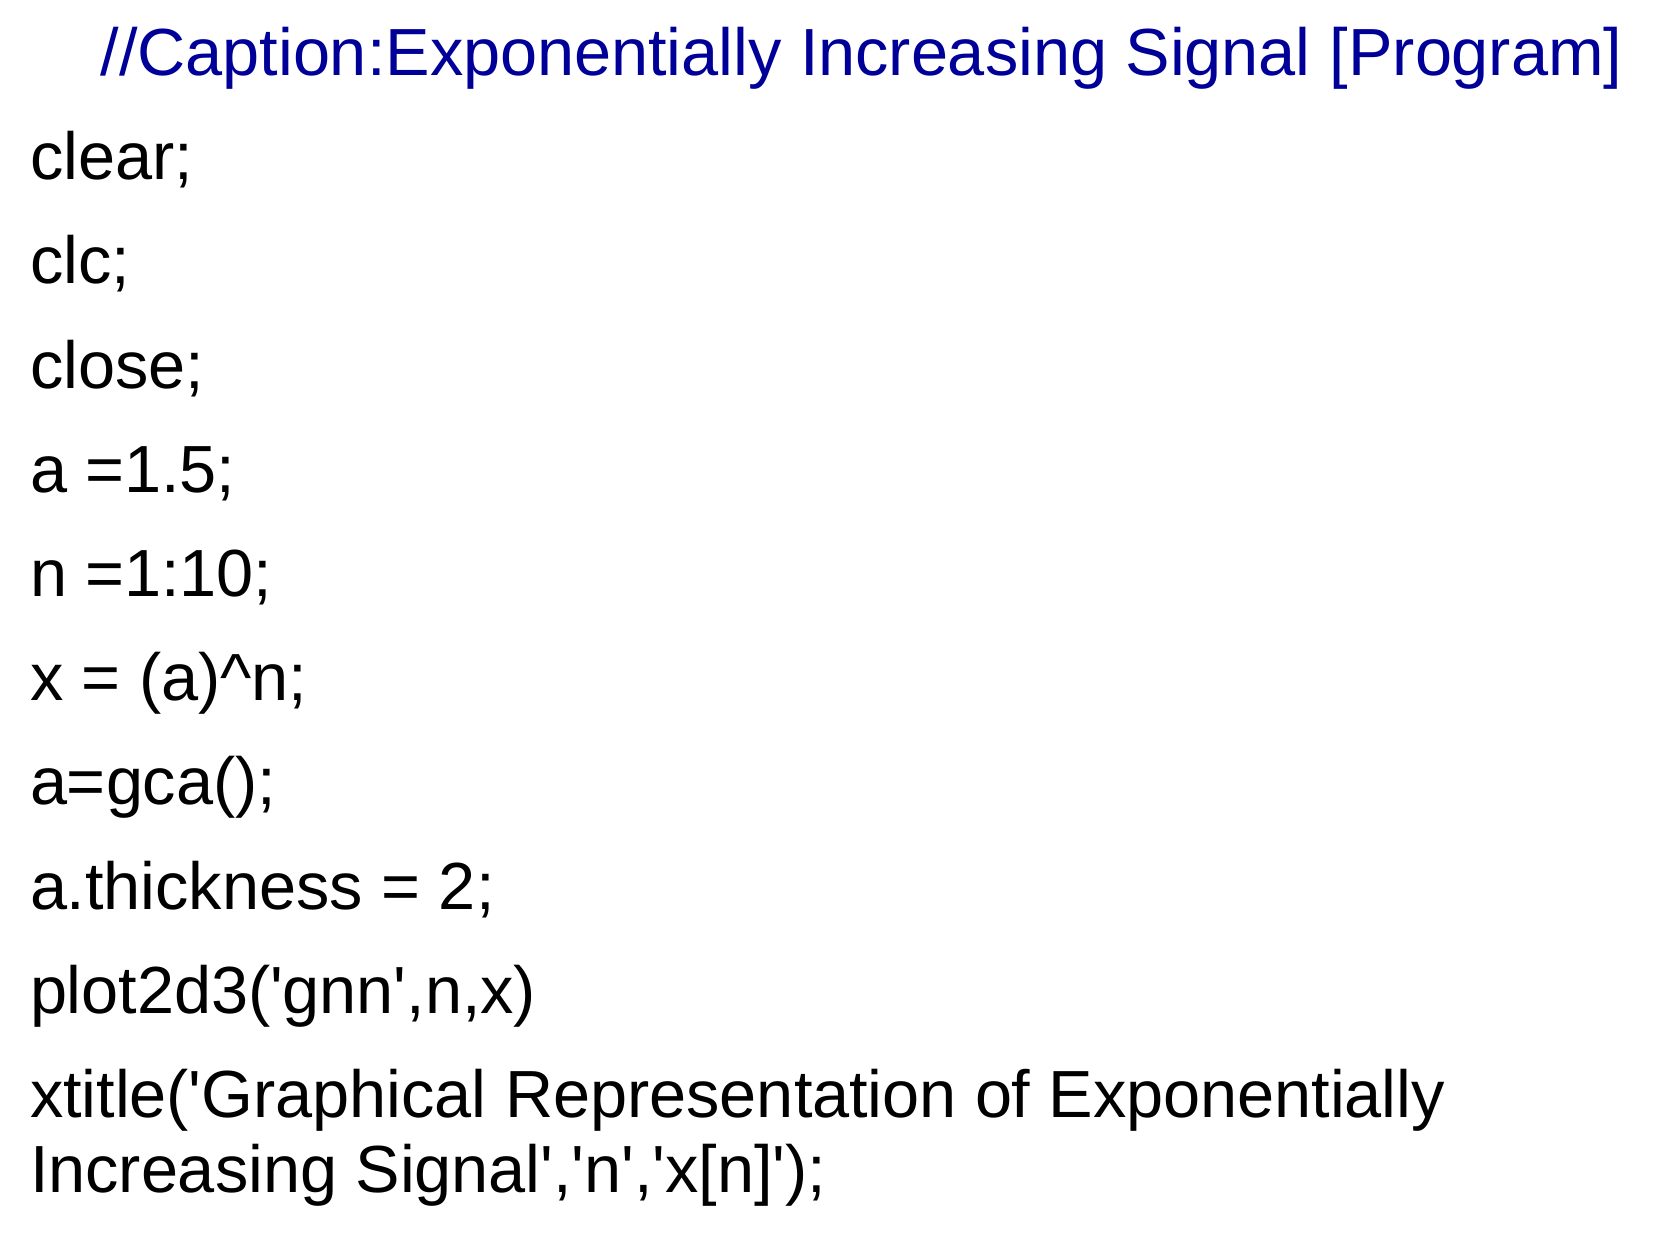

# //Caption:Exponentially Increasing Signal [Program]
clear;
clc;
close;
a =1.5;
n =1:10;
x = (a)^n;
a=gca();
a.thickness = 2;
plot2d3('gnn',n,x)
xtitle('Graphical Representation of Exponentially Increasing Signal','n','x[n]');